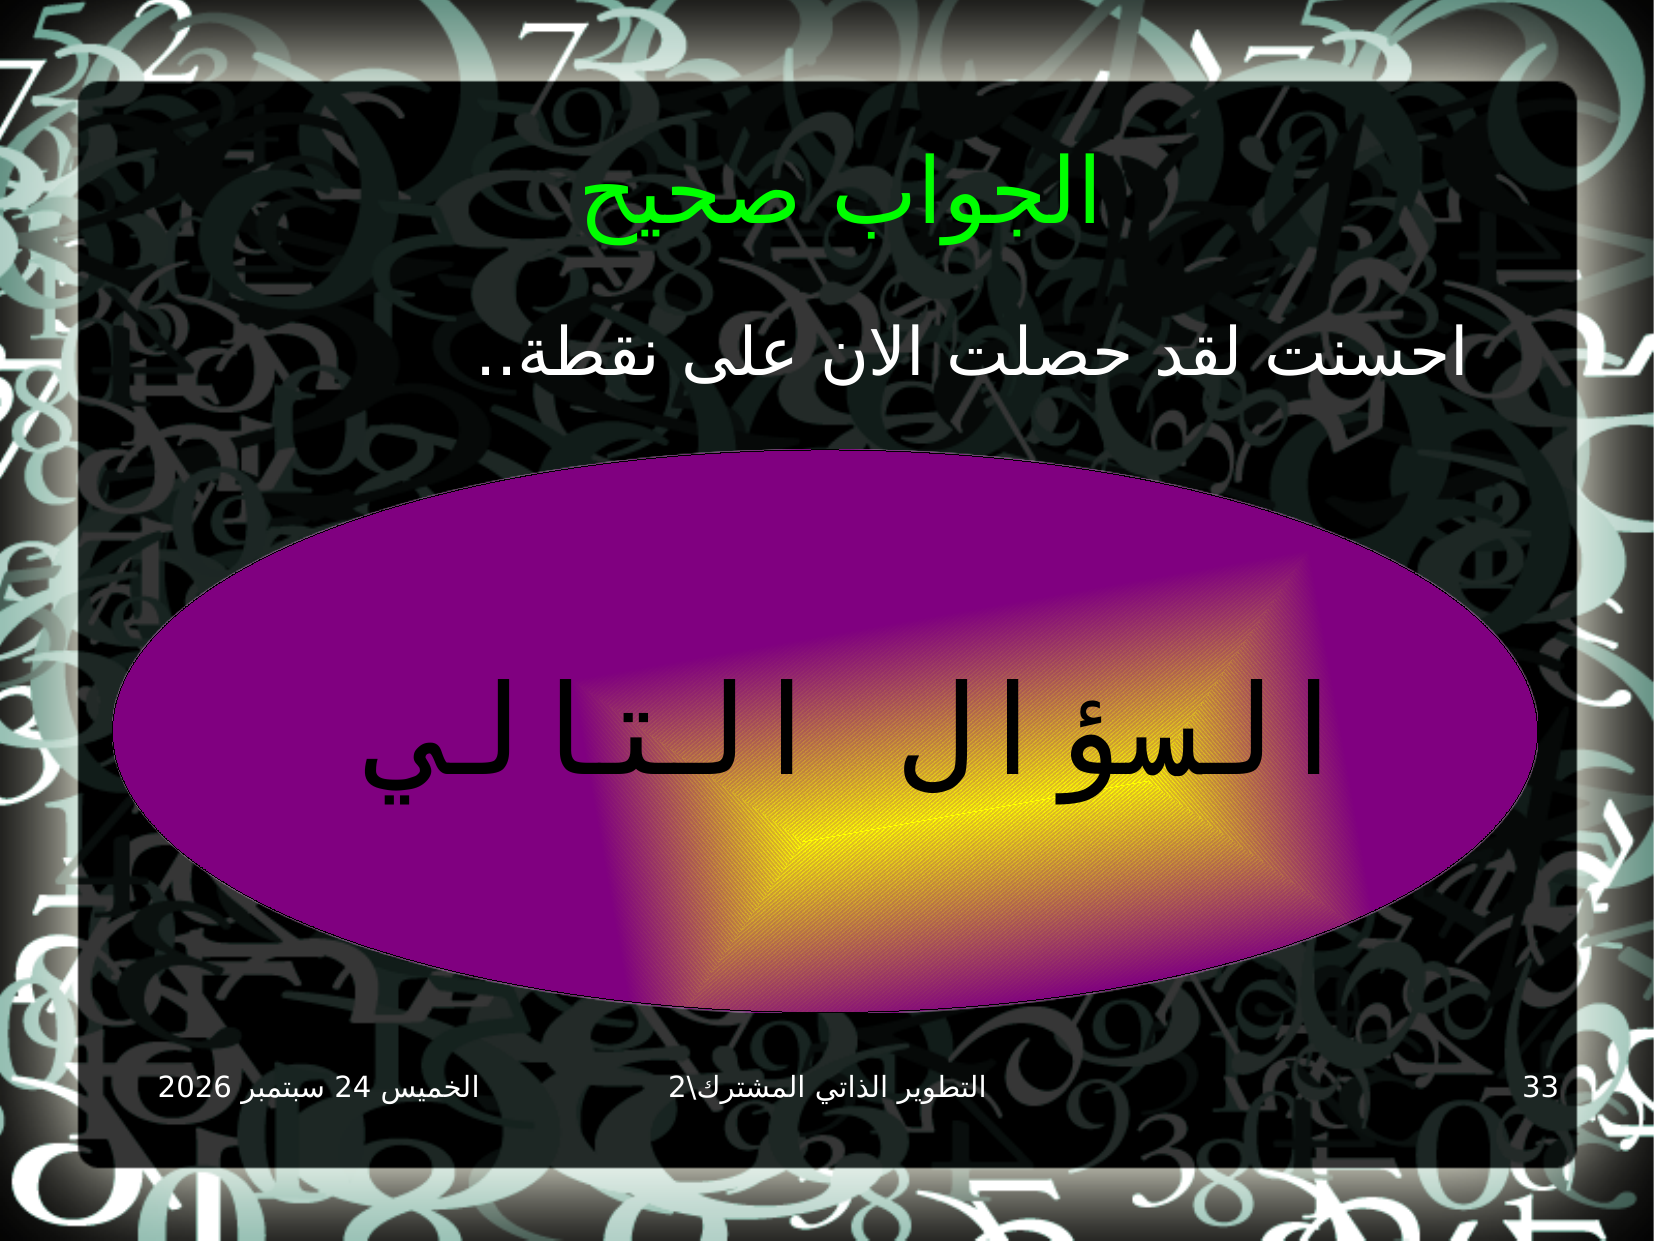

# الجواب صحيح
احسنت لقد حصلت الان على نقطة..
السؤال التالي
التطوير الذاتي المشترك\2
33